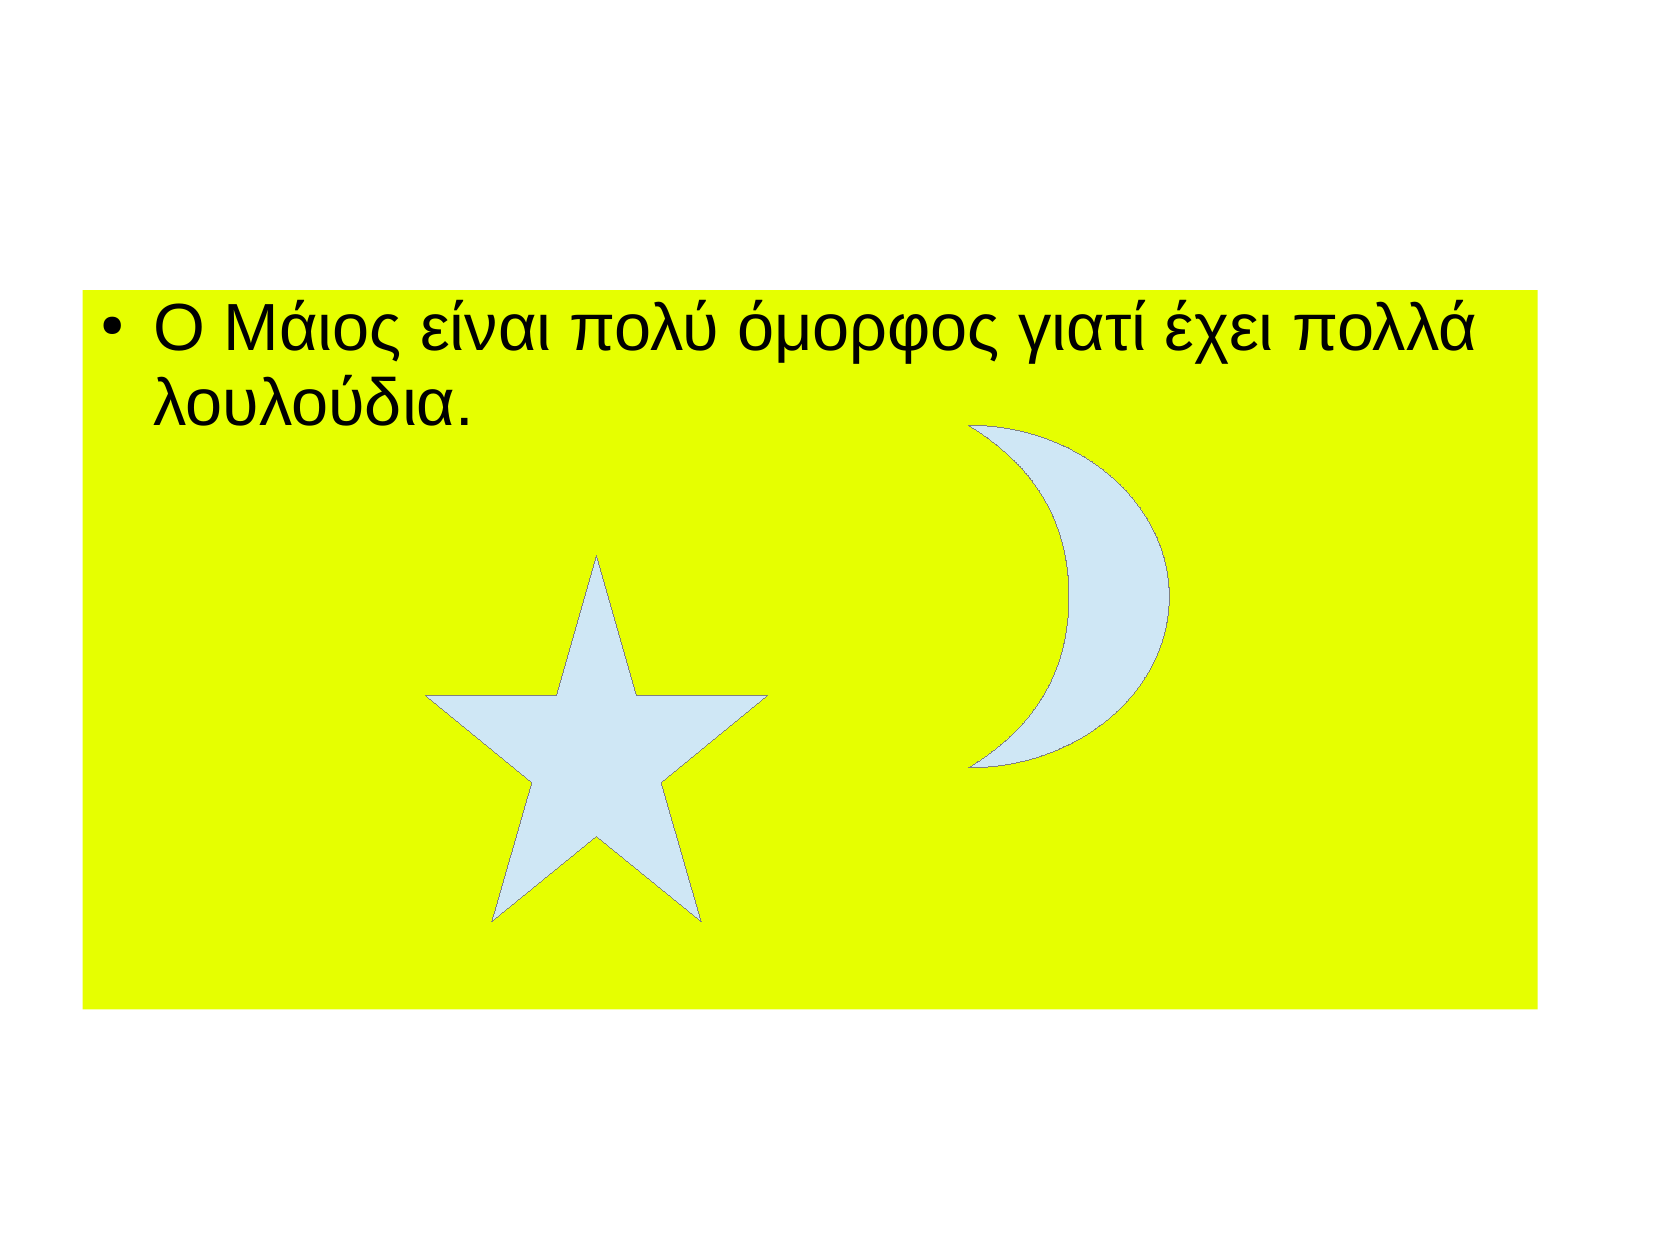

#
Ο Μάιος είναι πολύ όμορφος γιατί έχει πολλά λουλούδια.